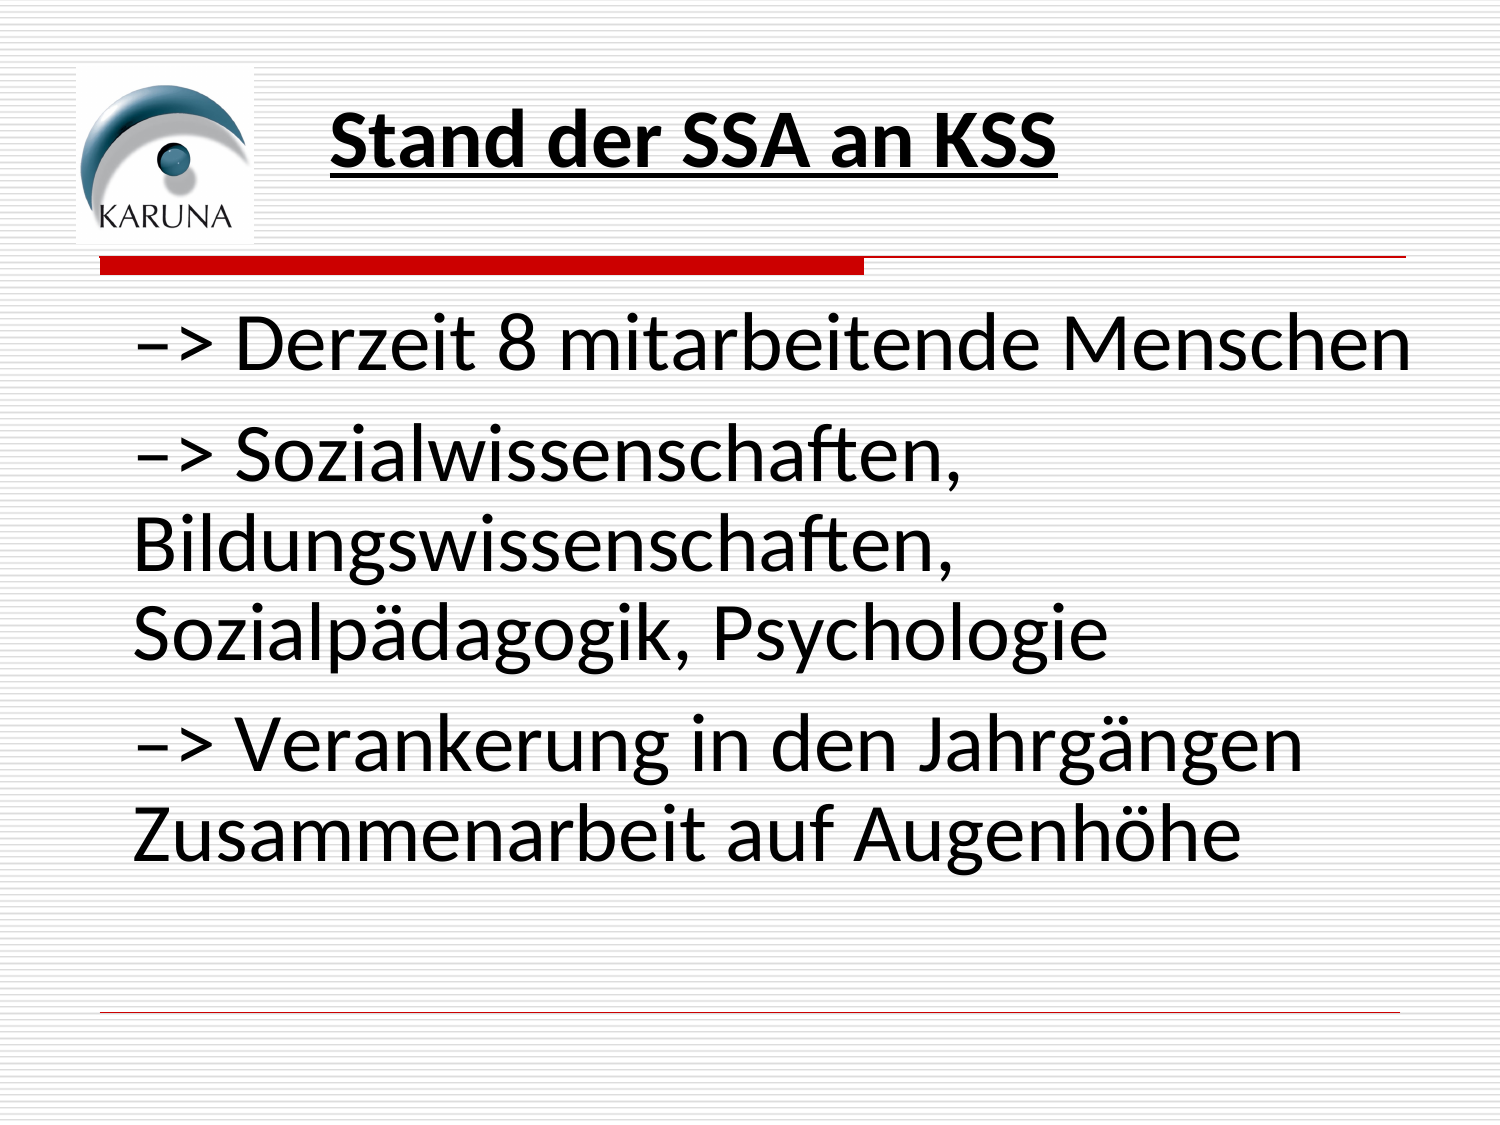

# Stand der SSA an KSS
–> Derzeit 8 mitarbeitende Menschen
–> Sozialwissenschaften, 	 Bildungswissenschaften, Sozialpädagogik, Psychologie
–> Verankerung in den Jahrgängen Zusammenarbeit auf Augenhöhe